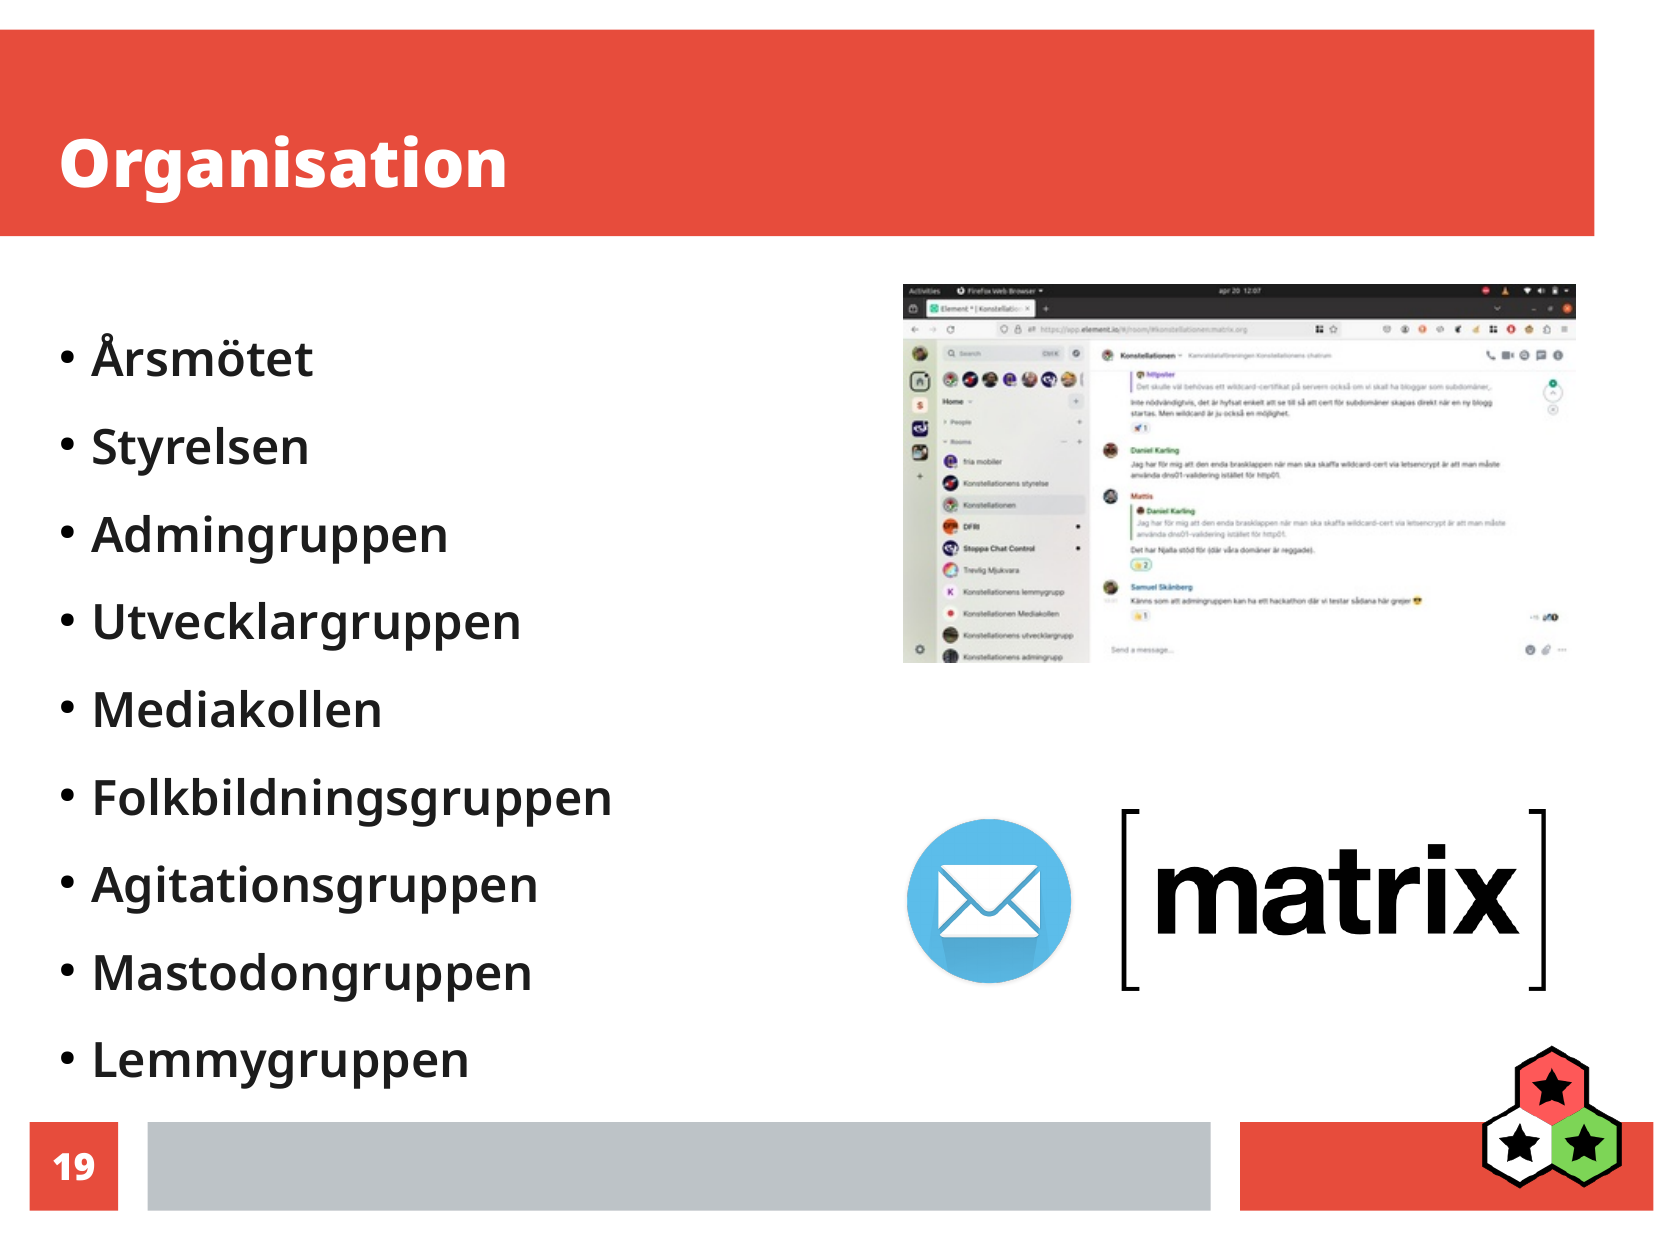

# Organisation
Årsmötet
Styrelsen
Admingruppen
Utvecklargruppen
Mediakollen
Folkbildningsgruppen
Agitationsgruppen
Mastodongruppen
Lemmygruppen
19